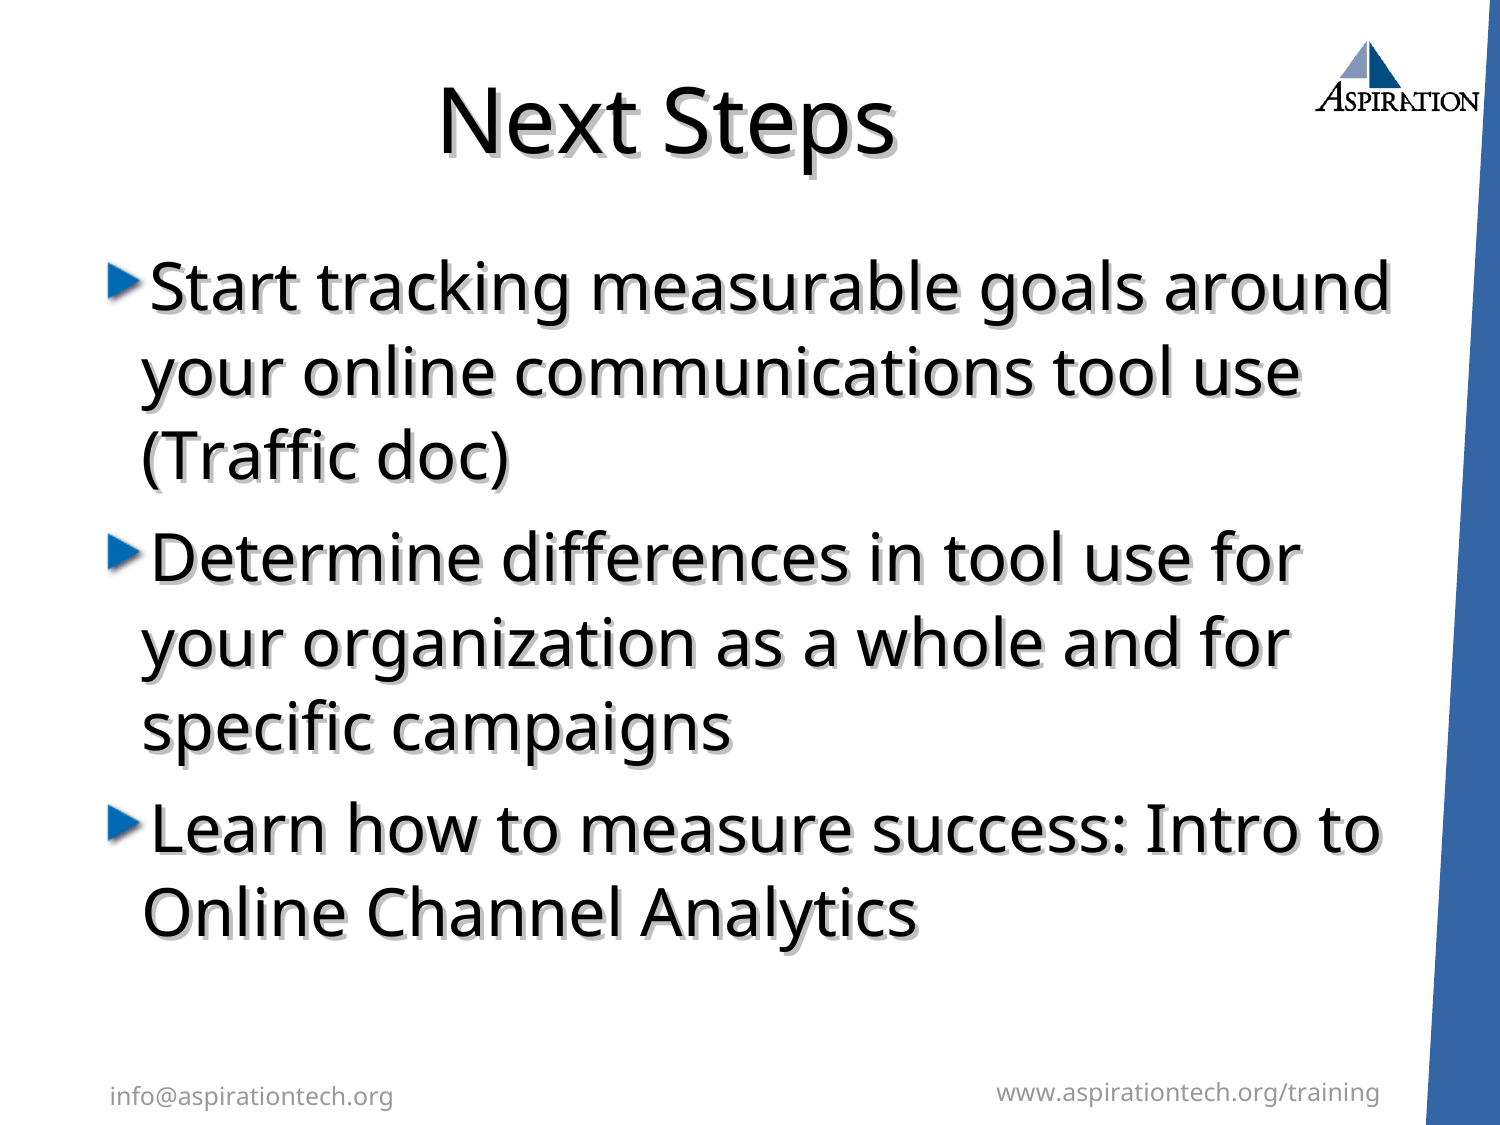

# Next Steps
Start tracking measurable goals around your online communications tool use (Traffic doc)
Determine differences in tool use for your organization as a whole and for specific campaigns
Learn how to measure success: Intro to Online Channel Analytics